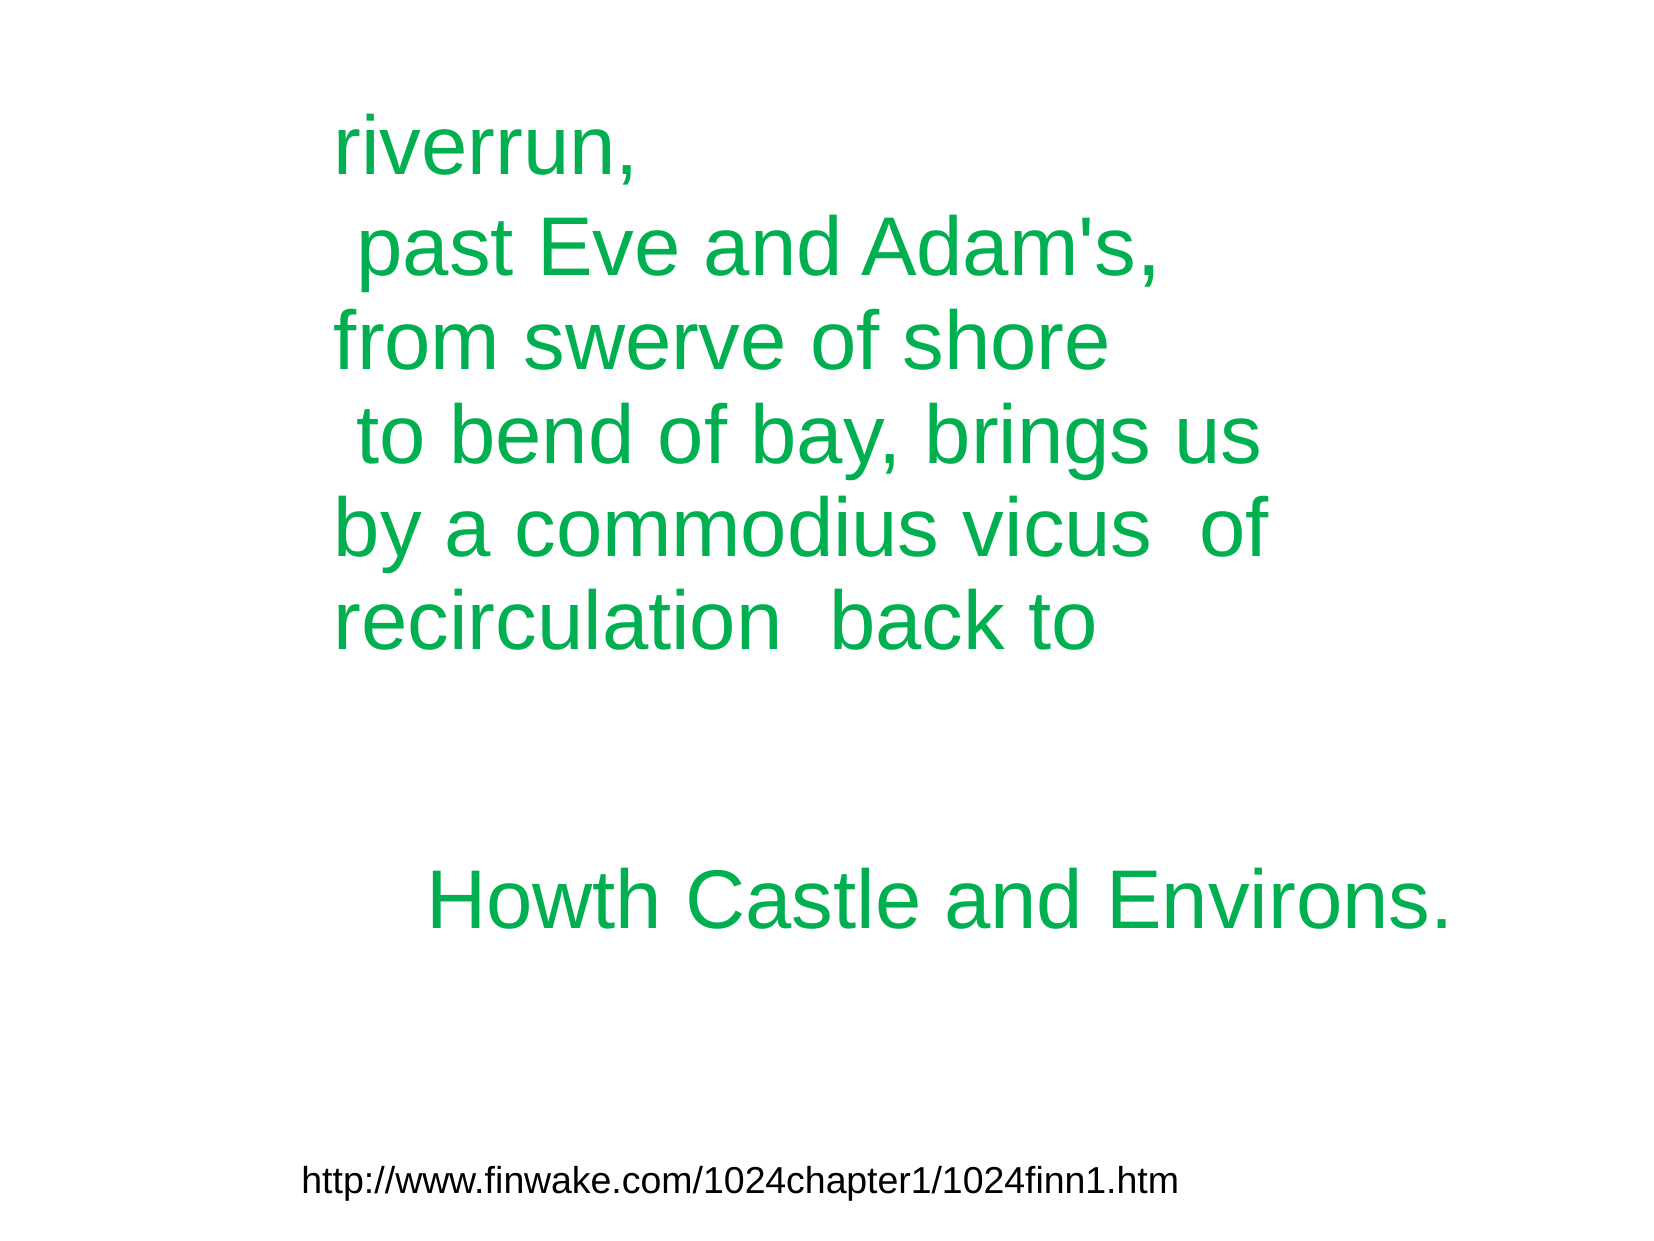

riverrun,
 past Eve and Adam's,
from swerve of shore
 to bend of bay, brings us
by a commodius vicus of recirculation back to
 Howth Castle and Environs.
http://www.finwake.com/1024chapter1/1024finn1.htm